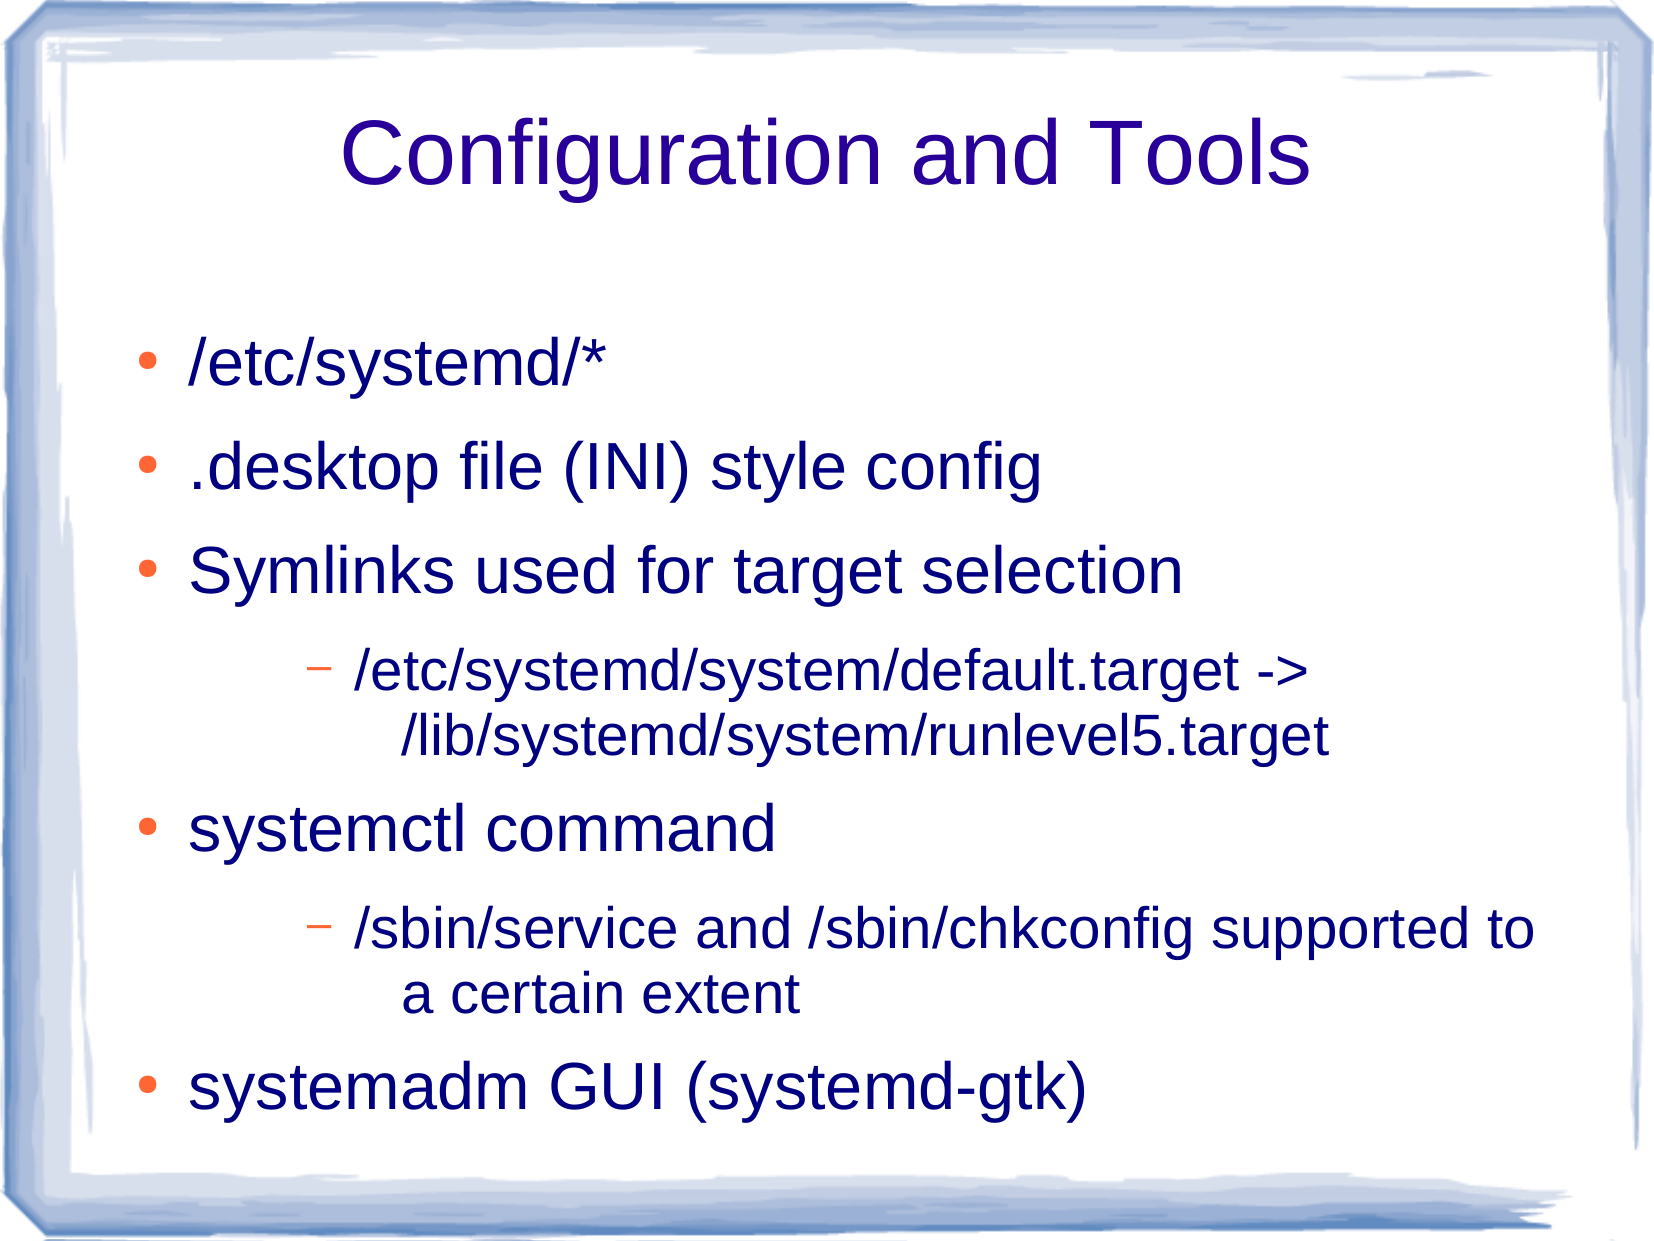

# Configuration and Tools
/etc/systemd/*
.desktop file (INI) style config
Symlinks used for target selection
/etc/systemd/system/default.target -> /lib/systemd/system/runlevel5.target
systemctl command
/sbin/service and /sbin/chkconfig supported to a certain extent
systemadm GUI (systemd-gtk)